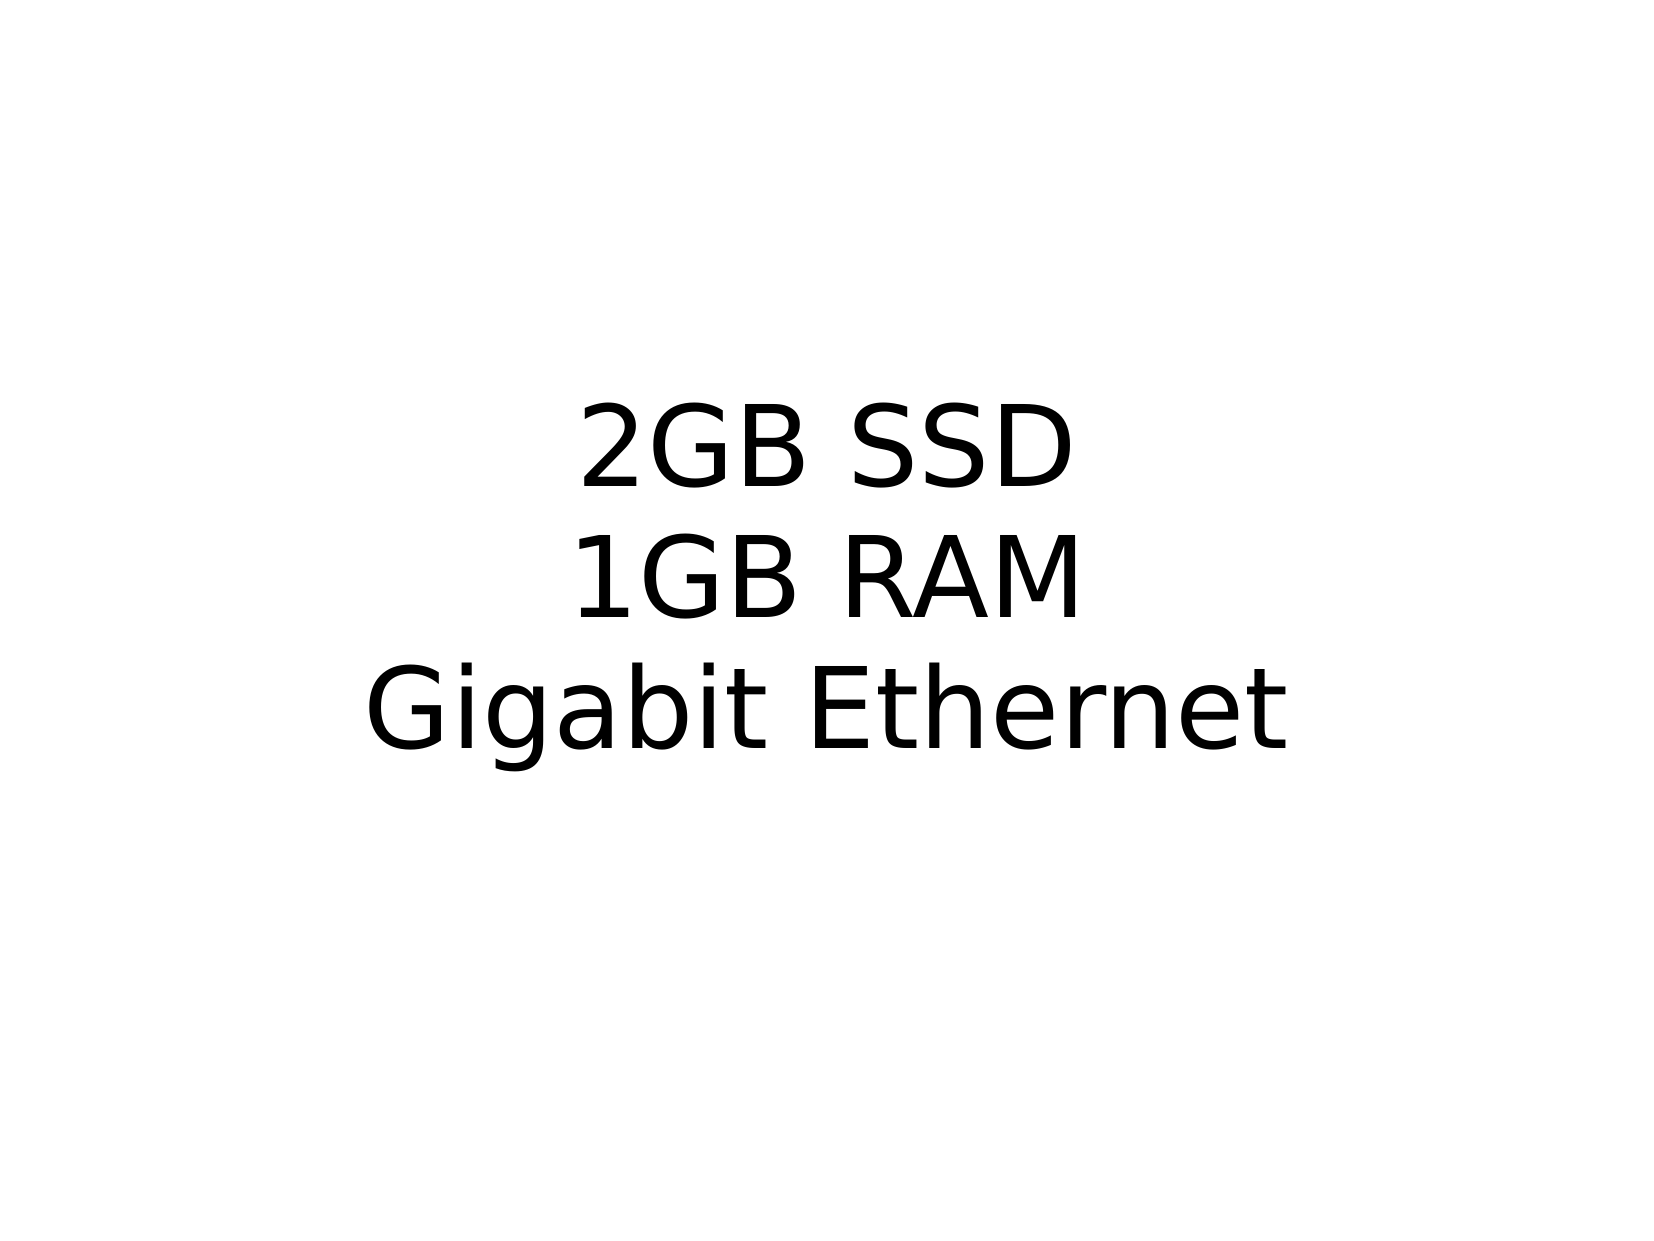

# 2GB SSD
1GB RAM
Gigabit Ethernet